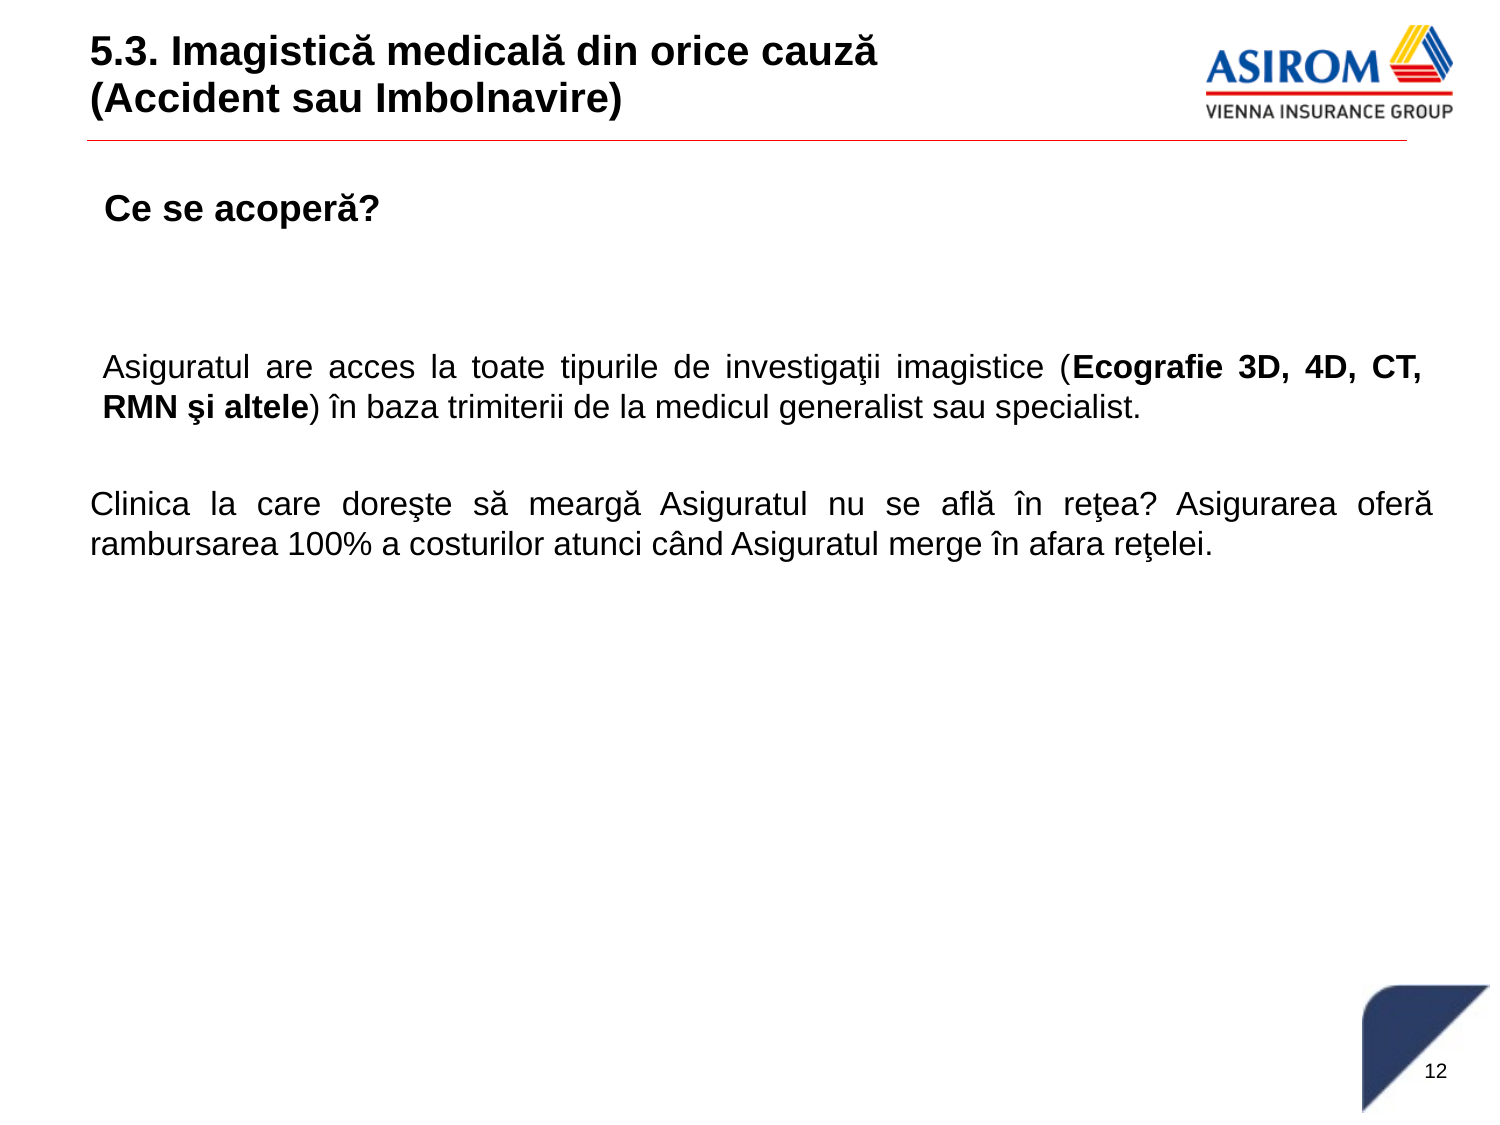

5.3. Imagistică medicală din orice cauză
(Accident sau Imbolnavire)
Ce se acoperă?
Asiguratul are acces la toate tipurile de investigaţii imagistice (Ecografie 3D, 4D, CT, RMN şi altele) în baza trimiterii de la medicul generalist sau specialist.
Clinica la care doreşte să meargă Asiguratul nu se află în reţea? Asigurarea oferă rambursarea 100% a costurilor atunci când Asiguratul merge în afara reţelei.